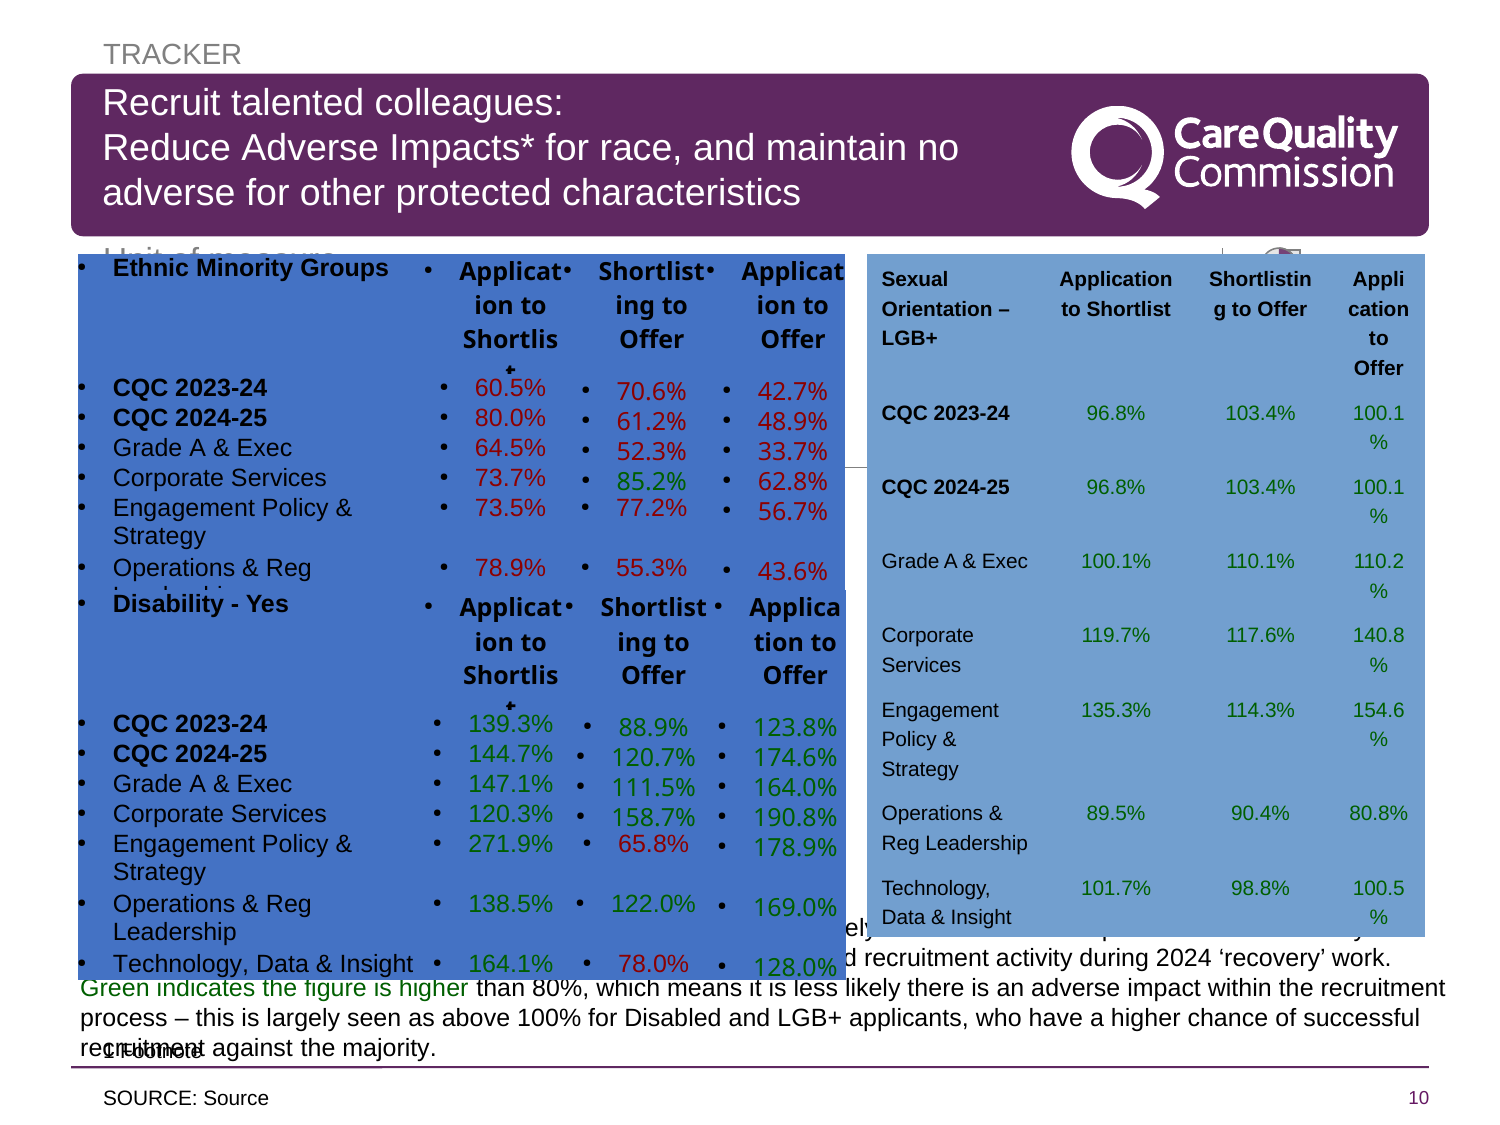

# Recruit talented colleagues: Reduce Adverse Impacts* for race, and maintain no adverse for other protected characteristics
| Ethnic Minority Groups | Application to Shortlist | Shortlisting to Offer | Application to Offer |
| --- | --- | --- | --- |
| CQC 2023-24 | 60.5% | 70.6% | 42.7% |
| CQC 2024-25 | 80.0% | 61.2% | 48.9% |
| Grade A & Exec | 64.5% | 52.3% | 33.7% |
| Corporate Services | 73.7% | 85.2% | 62.8% |
| Engagement Policy & Strategy | 73.5% | 77.2% | 56.7% |
| Operations & Reg Leadership | 78.9% | 55.3% | 43.6% |
| Technology, Data & Insight | 83.7% | 58.3% | 48.8% |
| Sexual Orientation – LGB+​ | Application to Shortlist​ | Shortlisting to Offer​ | Application to Offer​ |
| --- | --- | --- | --- |
| CQC 2023-24​ | 96.8%​ | 103.4%​ | 100.1%​ |
| CQC 2024-25​ | 96.8%​ | 103.4%​ | 100.1%​ |
| Grade A & Exec​ | 100.1%​ | 110.1%​ | 110.2%​ |
| Corporate Services​ | 119.7%​ | 117.6%​ | 140.8%​ |
| Engagement Policy & Strategy​ | 135.3%​ | 114.3%​ | 154.6%​ |
| Operations & Reg Leadership​ | 89.5%​ | 90.4%​ | 80.8%​ |
| Technology, Data & Insight​ | 101.7%​ | 98.8%​ | 100.5%​ |
| Disability - Yes | Application to Shortlist | Shortlisting to Offer | Application to Offer |
| --- | --- | --- | --- |
| CQC 2023-24 | 139.3% | 88.9% | 123.8% |
| CQC 2024-25 | 144.7% | 120.7% | 174.6% |
| Grade A & Exec | 147.1% | 111.5% | 164.0% |
| Corporate Services | 120.3% | 158.7% | 190.8% |
| Engagement Policy & Strategy | 271.9% | 65.8% | 178.9% |
| Operations & Reg Leadership | 138.5% | 122.0% | 169.0% |
| Technology, Data & Insight | 164.1% | 78.0% | 128.0% |
Across all directorates and at decision making/senior roles, there largely remains adverse impacts for ethnic minority applicants at each stage of the recruitment process, despite increased recruitment activity during 2024 ‘recovery’ work.
Green indicates the figure is higher than 80%, which means it is less likely there is an adverse impact within the recruitment process – this is largely seen as above 100% for Disabled and LGB+ applicants, who have a higher chance of successful recruitment against the majority.